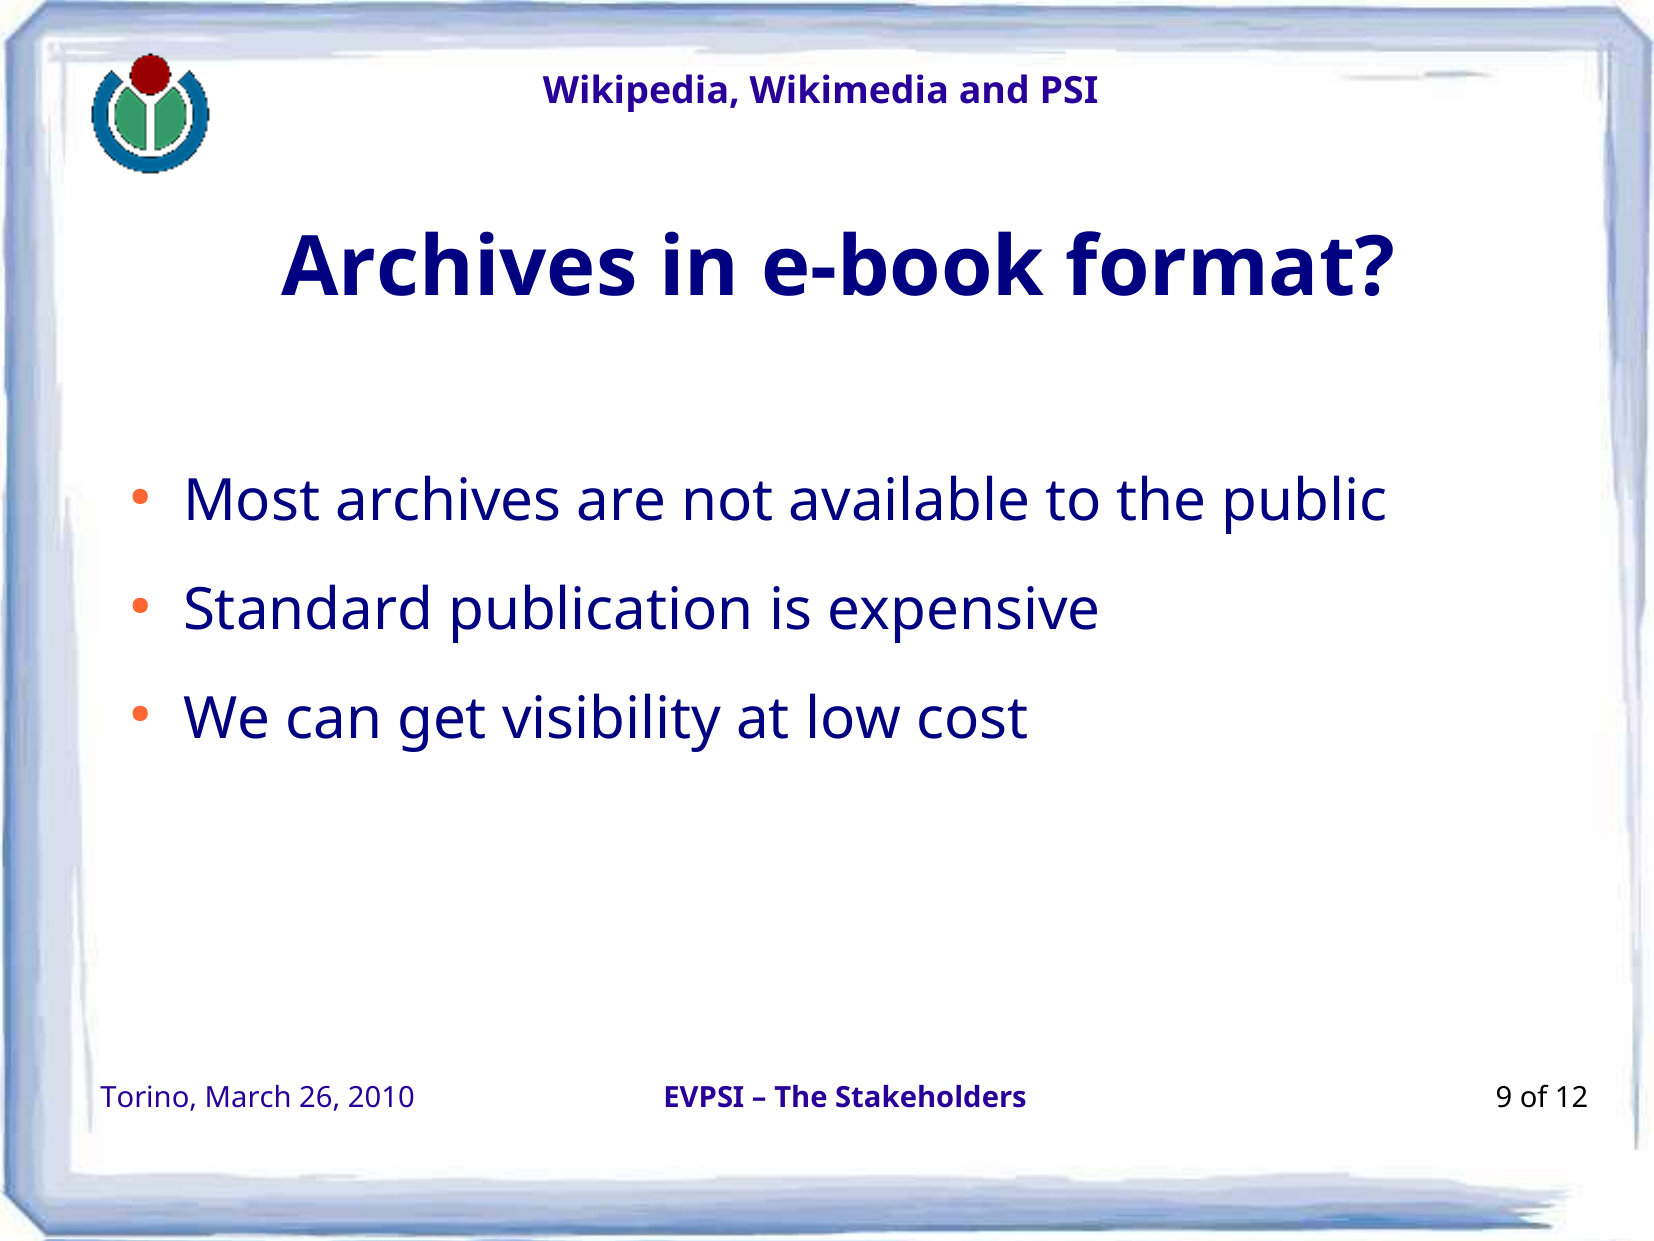

# Wikipedia, Wikimedia and PSI
Archives in e-book format?
Most archives are not available to the public
Standard publication is expensive
We can get visibility at low cost
26 marzo 2010
EVPSI, Torino
9